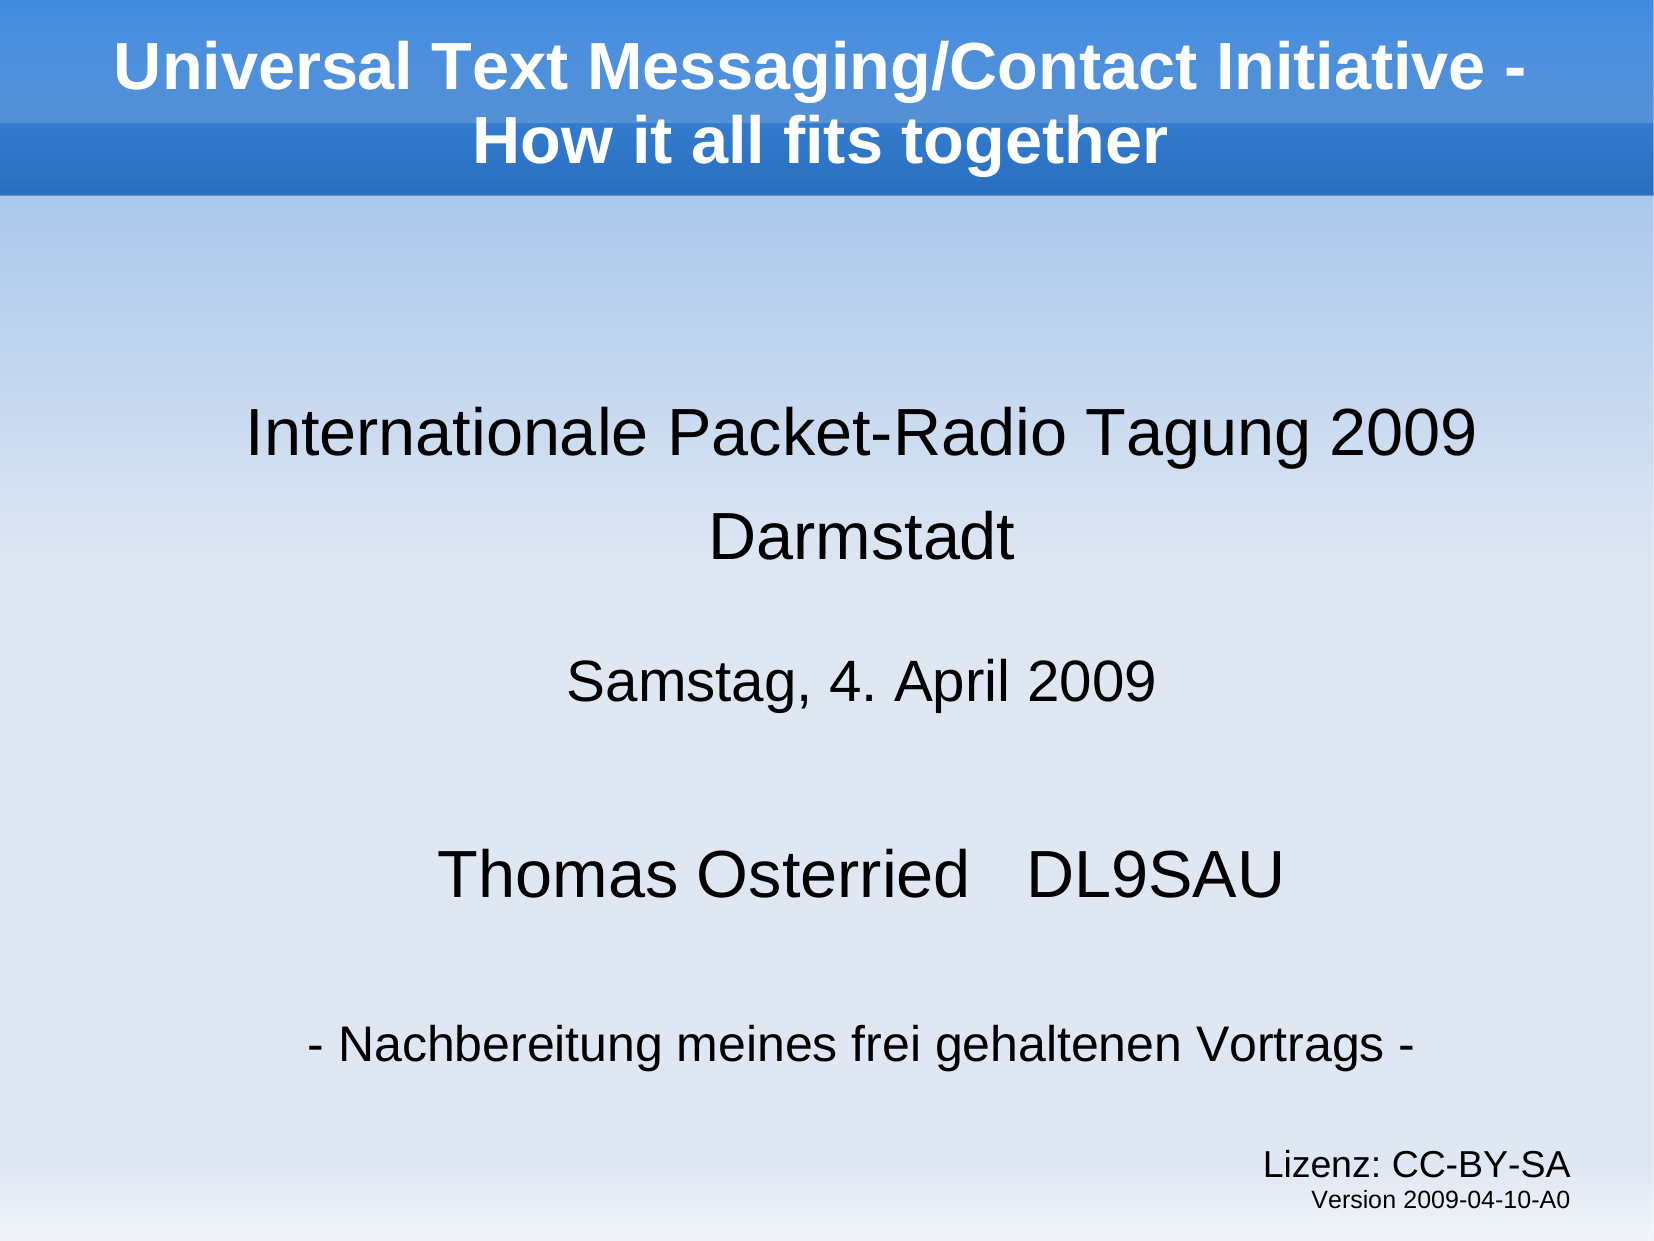

# Universal Text Messaging/Contact Initiative - How it all fits together
Internationale Packet-Radio Tagung 2009
Darmstadt
Samstag, 4. April 2009
Thomas Osterried DL9SAU
- Nachbereitung meines frei gehaltenen Vortrags -
Lizenz: CC-BY-SA
Version 2009-04-10-A0